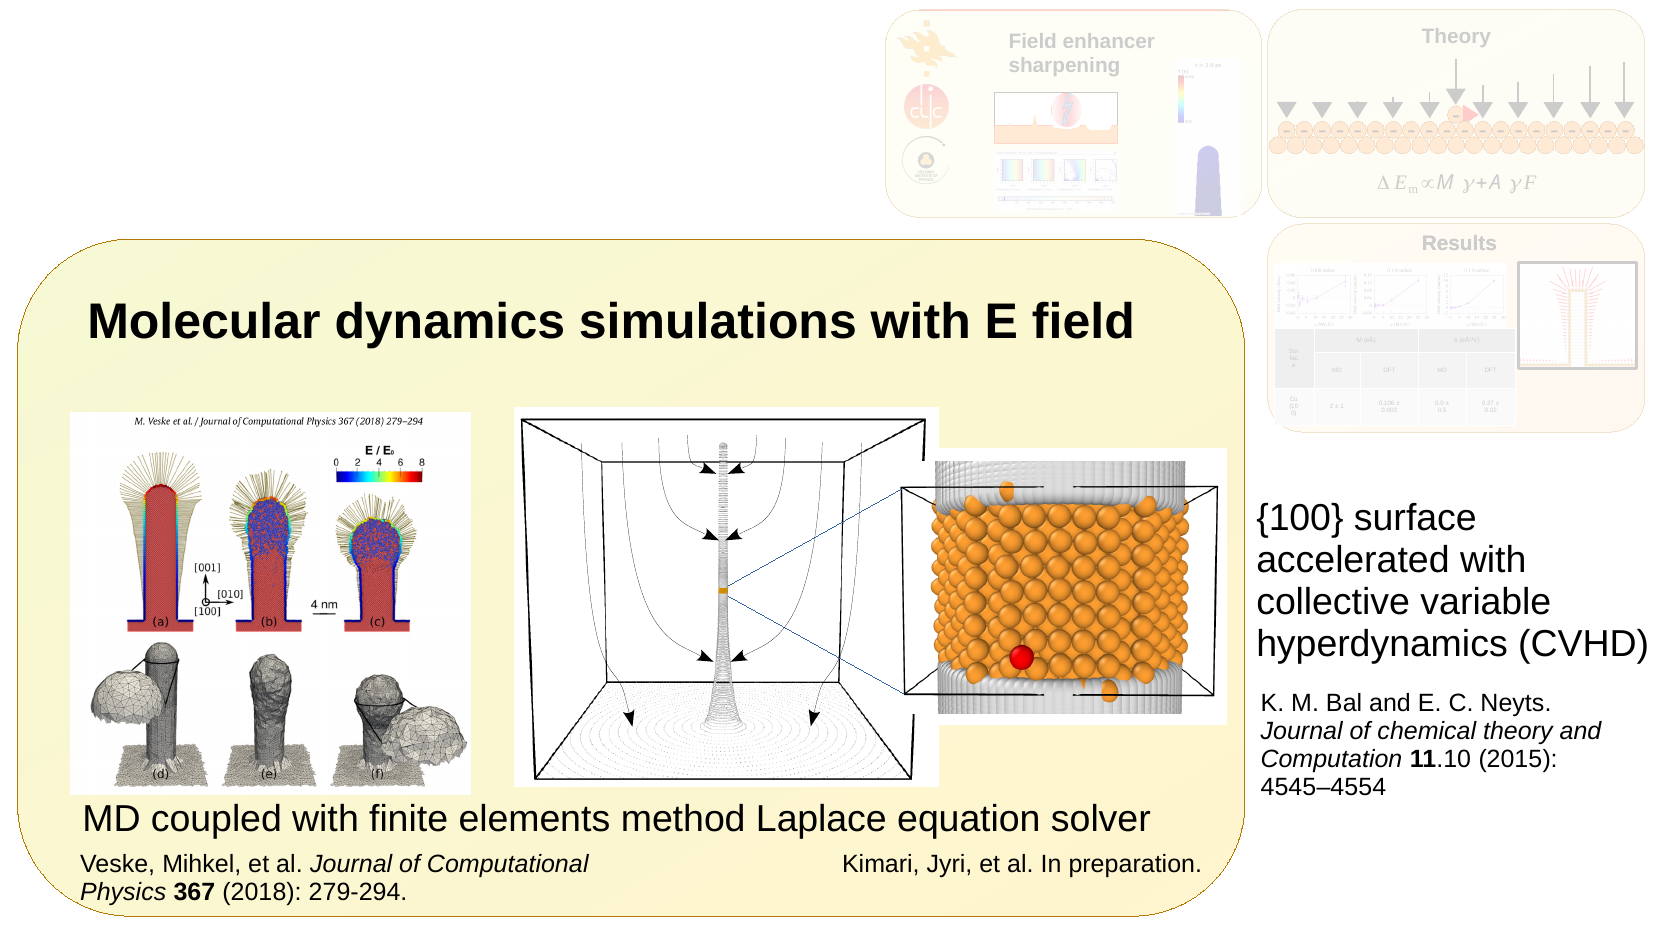

Theory
Field enhancer
sharpening
-
-
-
-
-
-
-
-
-
-
-
-
-
-
-
-
-
-
-
-
-
Results
Results
Molecular dynamics simulations with E field
| Surface | M (eÅ) | | A (eÅ2/V) | |
| --- | --- | --- | --- | --- |
| | MD | DFT | MD | DFT |
| Cu {100} | 2 ± 1 | 0.106 ± 0.003 | 0.0 ± 0.5 | 0.27 ± 0.02 |
{100} surface
accelerated with
collective variable
hyperdynamics (CVHD)
K. M. Bal and E. C. Neyts.
Journal of chemical theory and
Computation 11.10 (2015):
4545–4554
MD coupled with finite elements method Laplace equation solver
Veske, Mihkel, et al. Journal of Computational Physics 367 (2018): 279-294.
Kimari, Jyri, et al. In preparation.